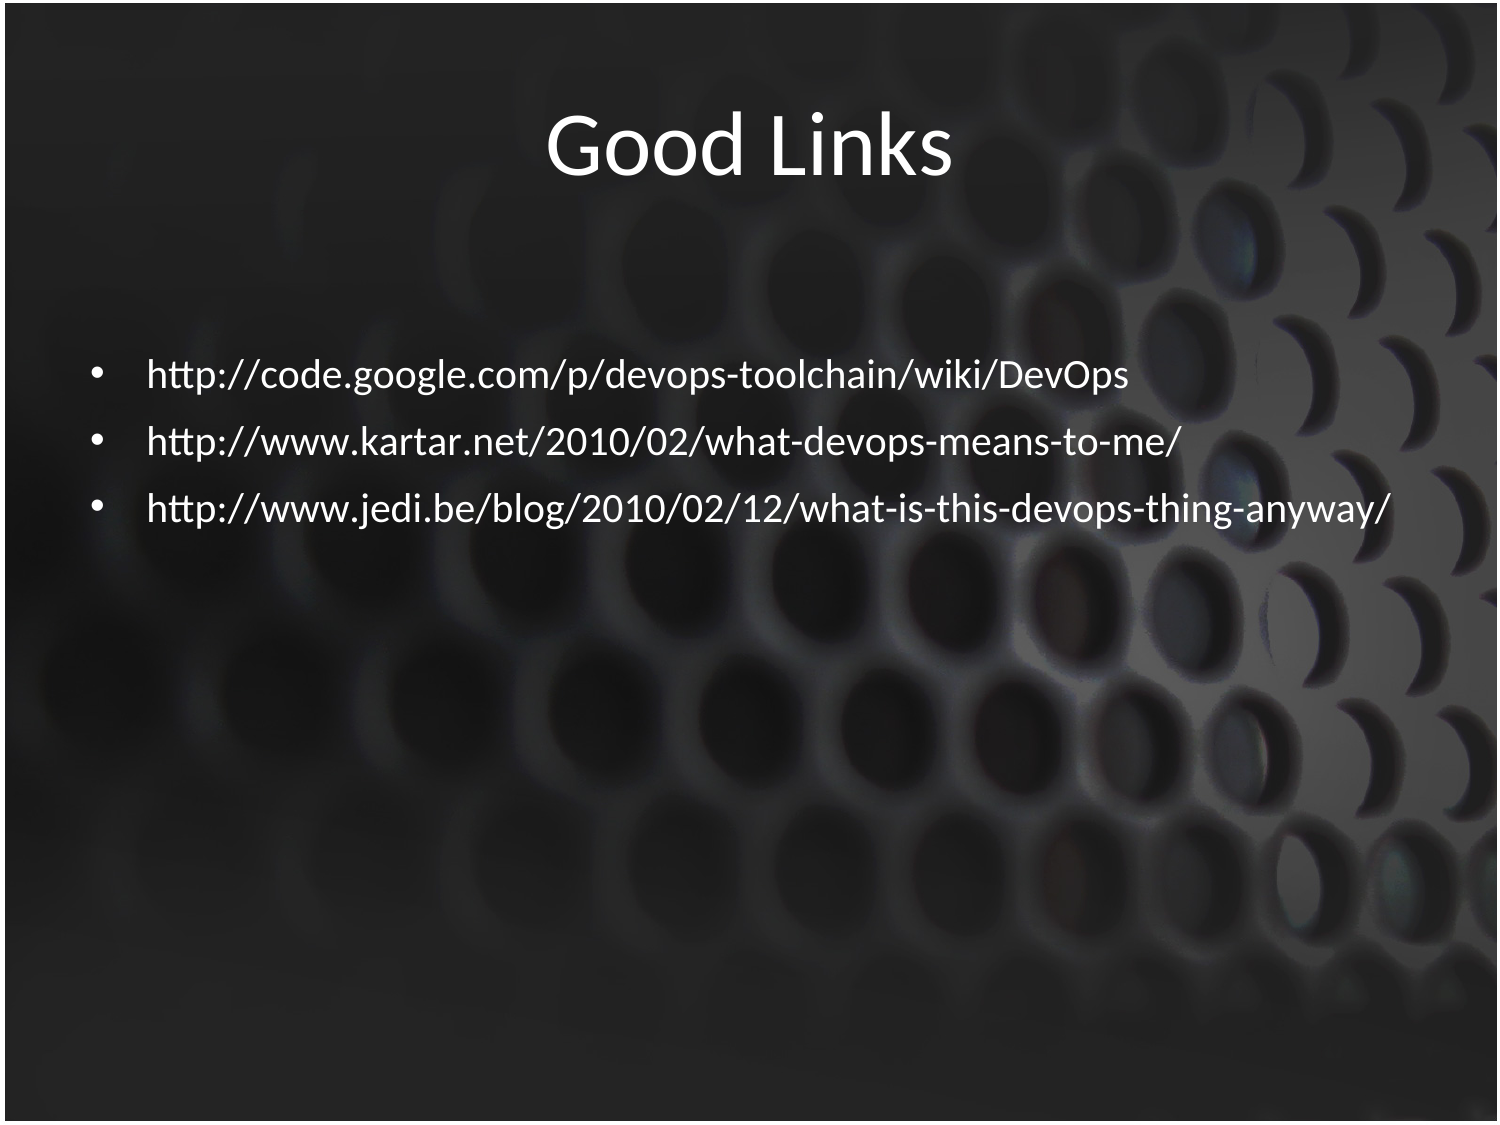

# Good Links
http://code.google.com/p/devops-toolchain/wiki/DevOps
http://www.kartar.net/2010/02/what-devops-means-to-me/
http://www.jedi.be/blog/2010/02/12/what-is-this-devops-thing-anyway/
Link2
Link3
http://www.kartar.net/2010/02/what-devops-means-to-me/
Link3